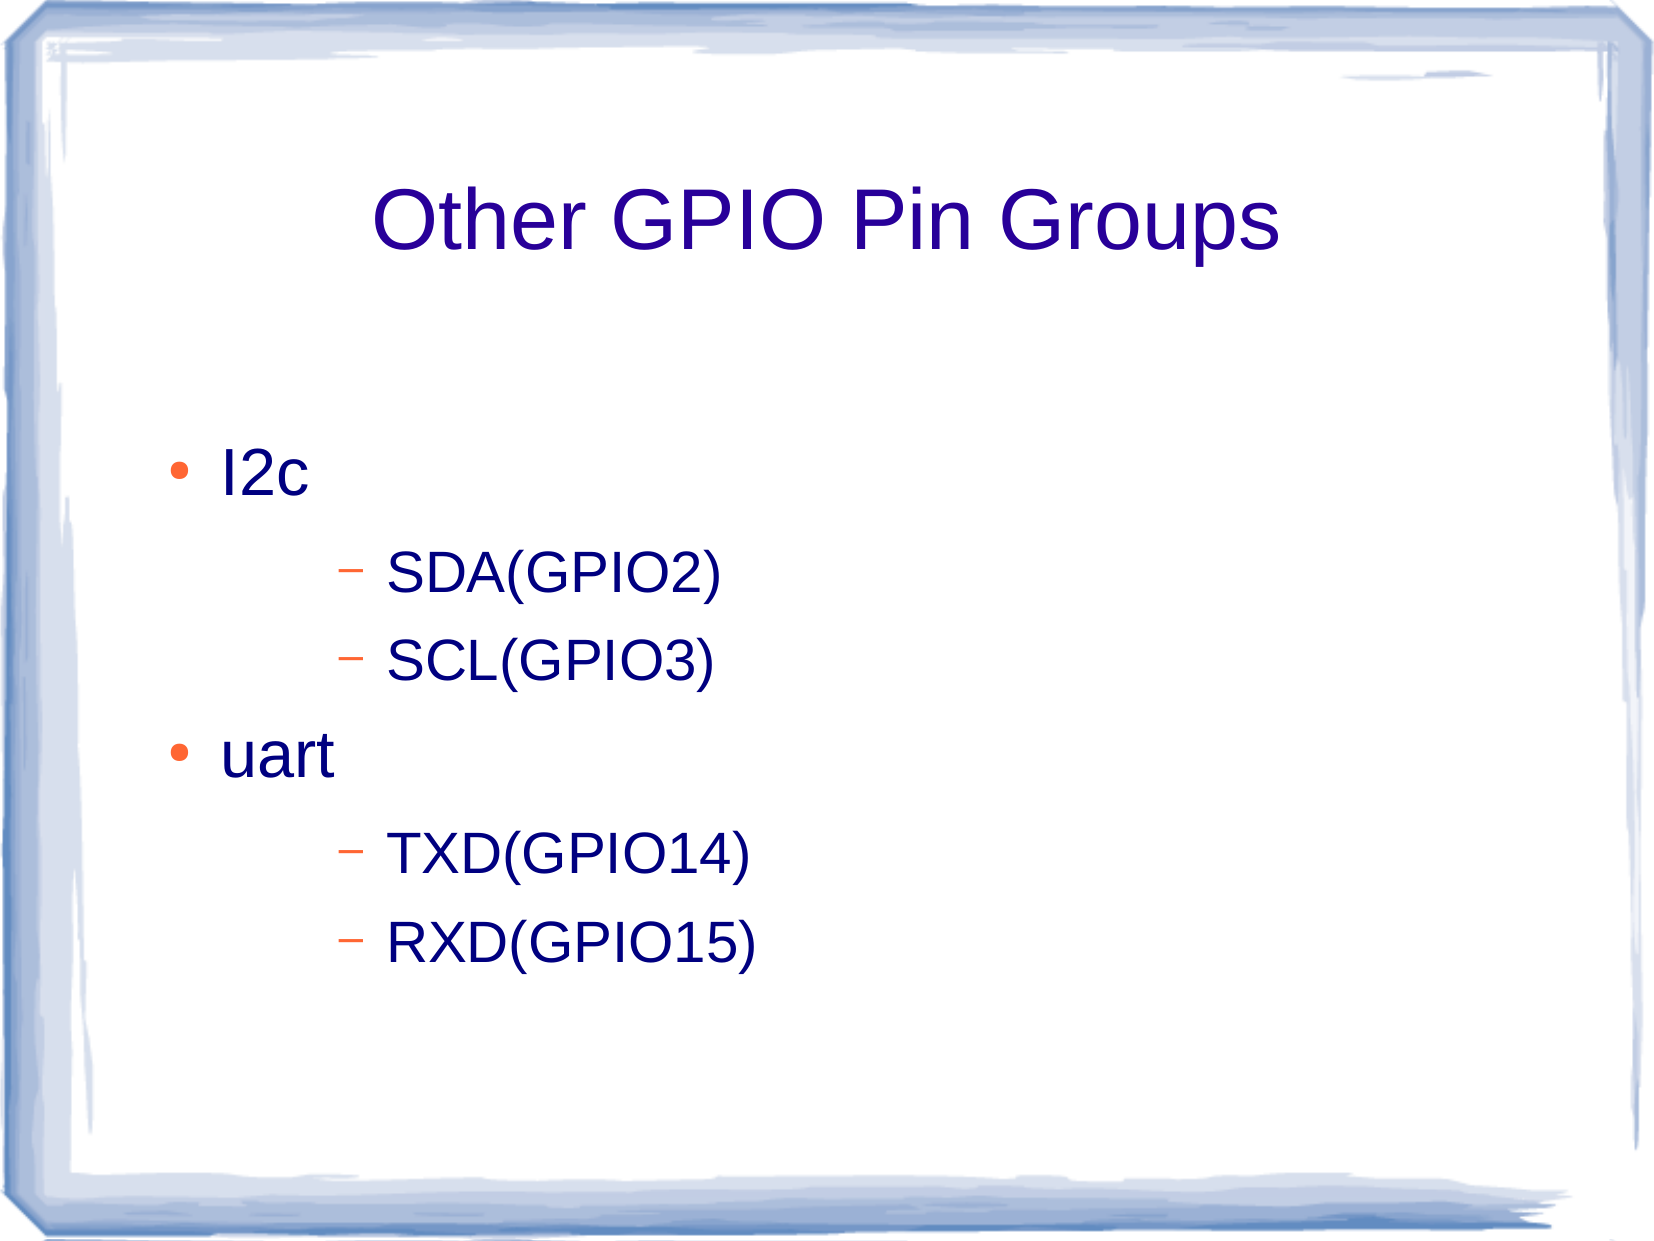

# Other GPIO Pin Groups
I2c
SDA(GPIO2)
SCL(GPIO3)
uart
TXD(GPIO14)
RXD(GPIO15)